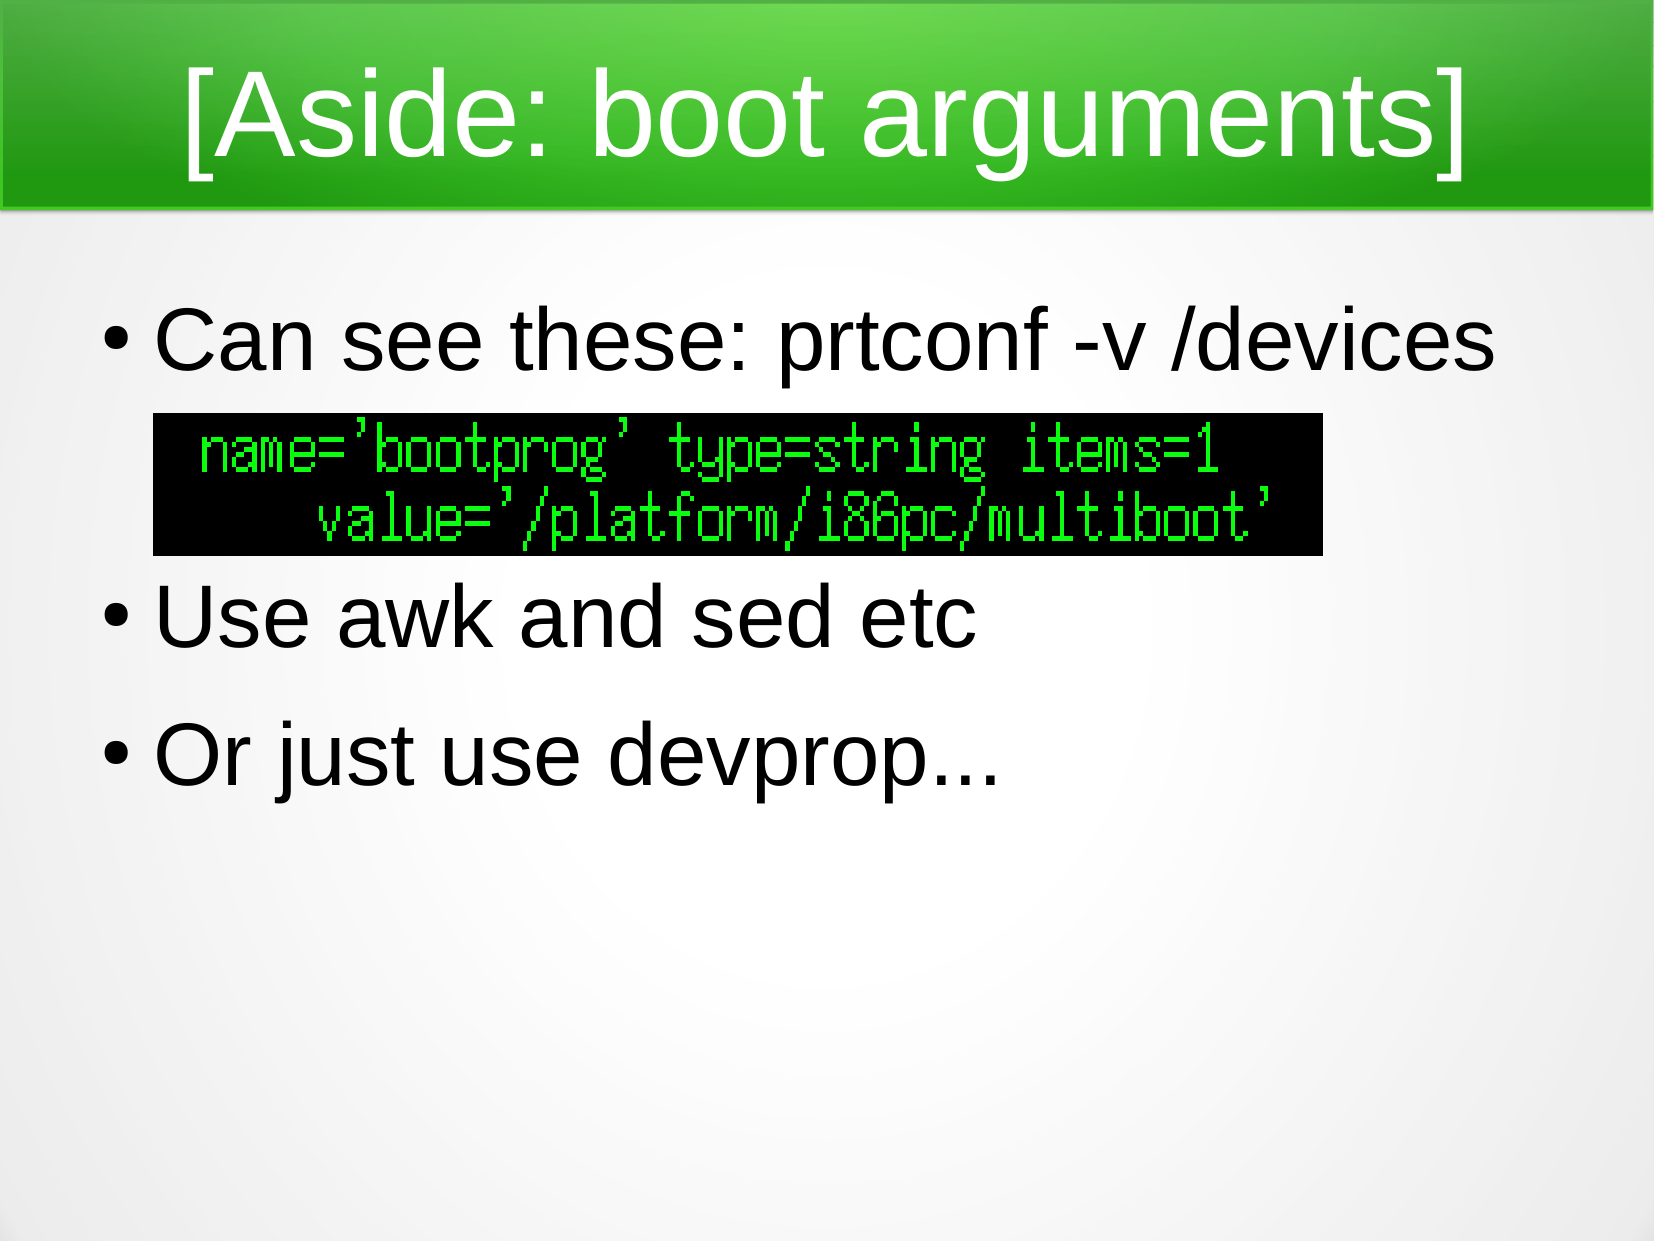

# [Aside: boot arguments]
Can see these: prtconf -v /devices
Use awk and sed etc
Or just use devprop...